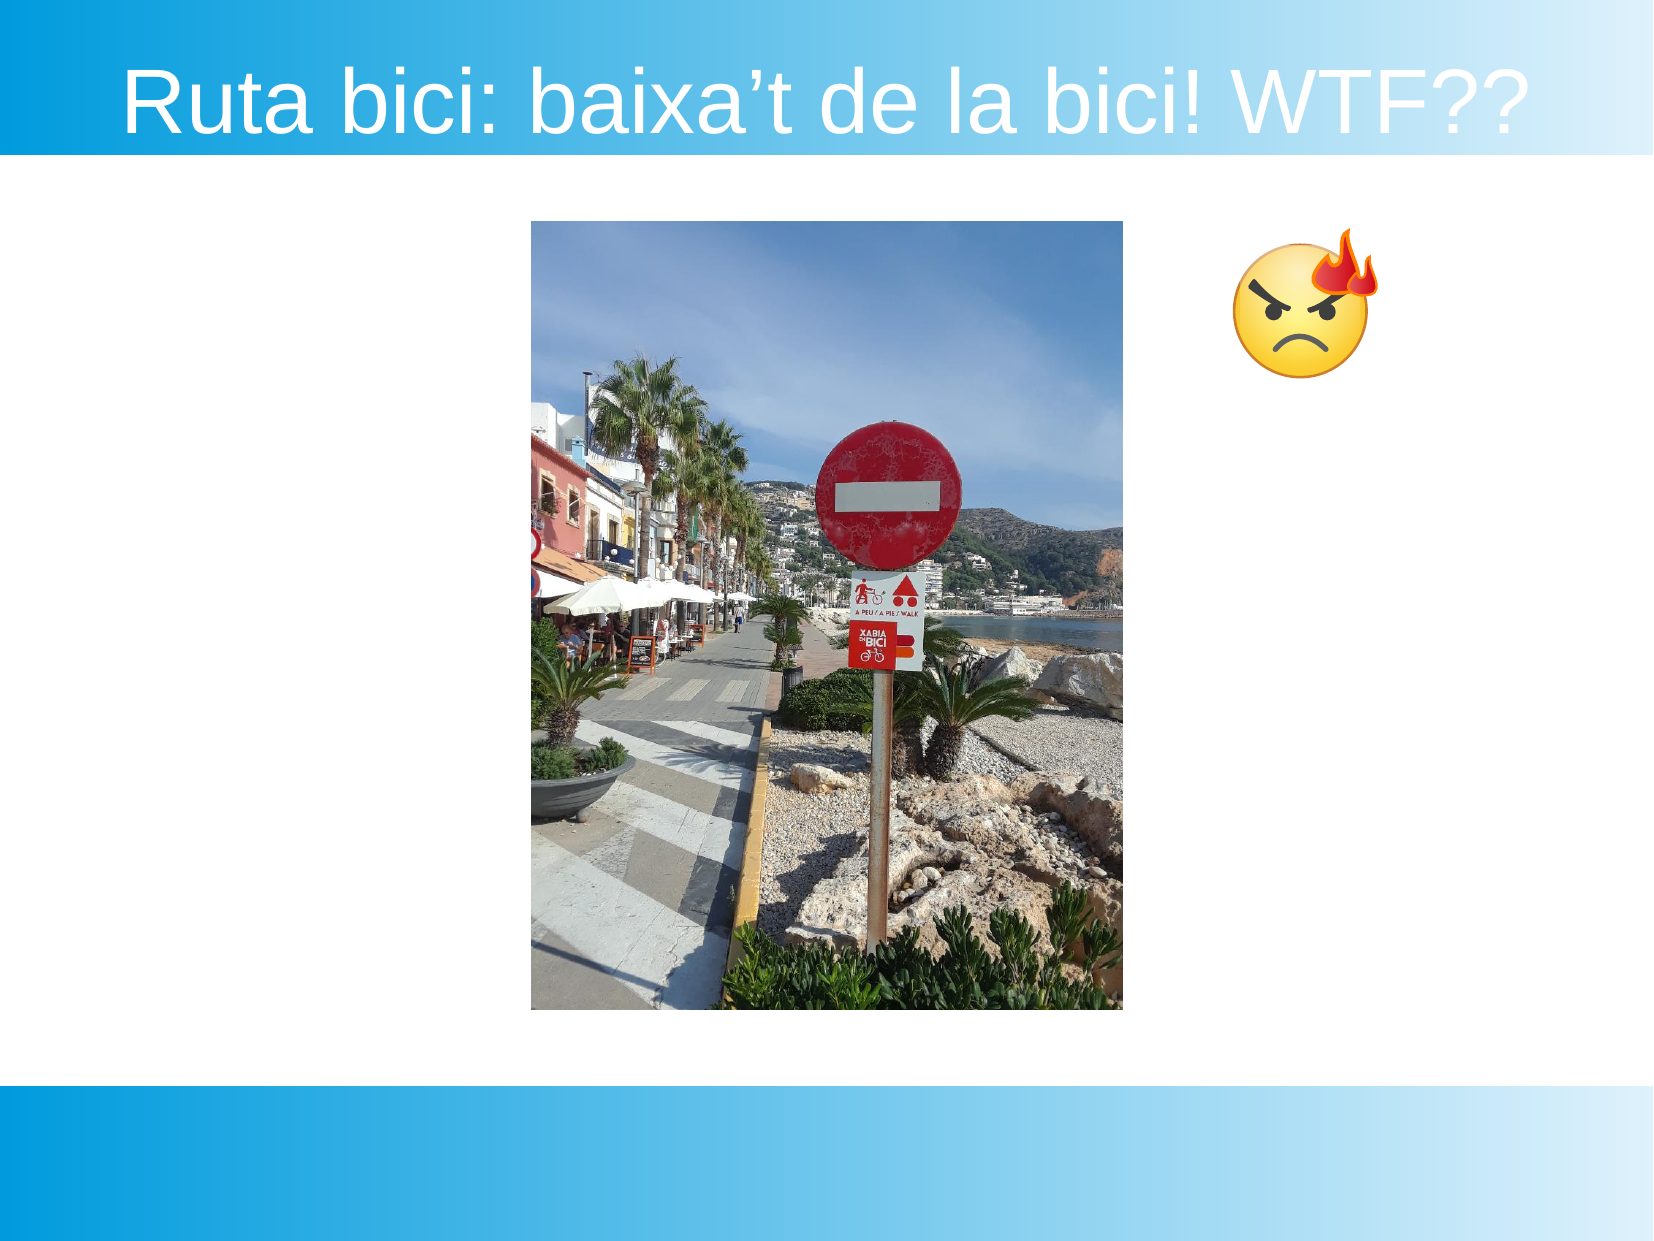

# Ruta bici: baixa’t de la bici! WTF??